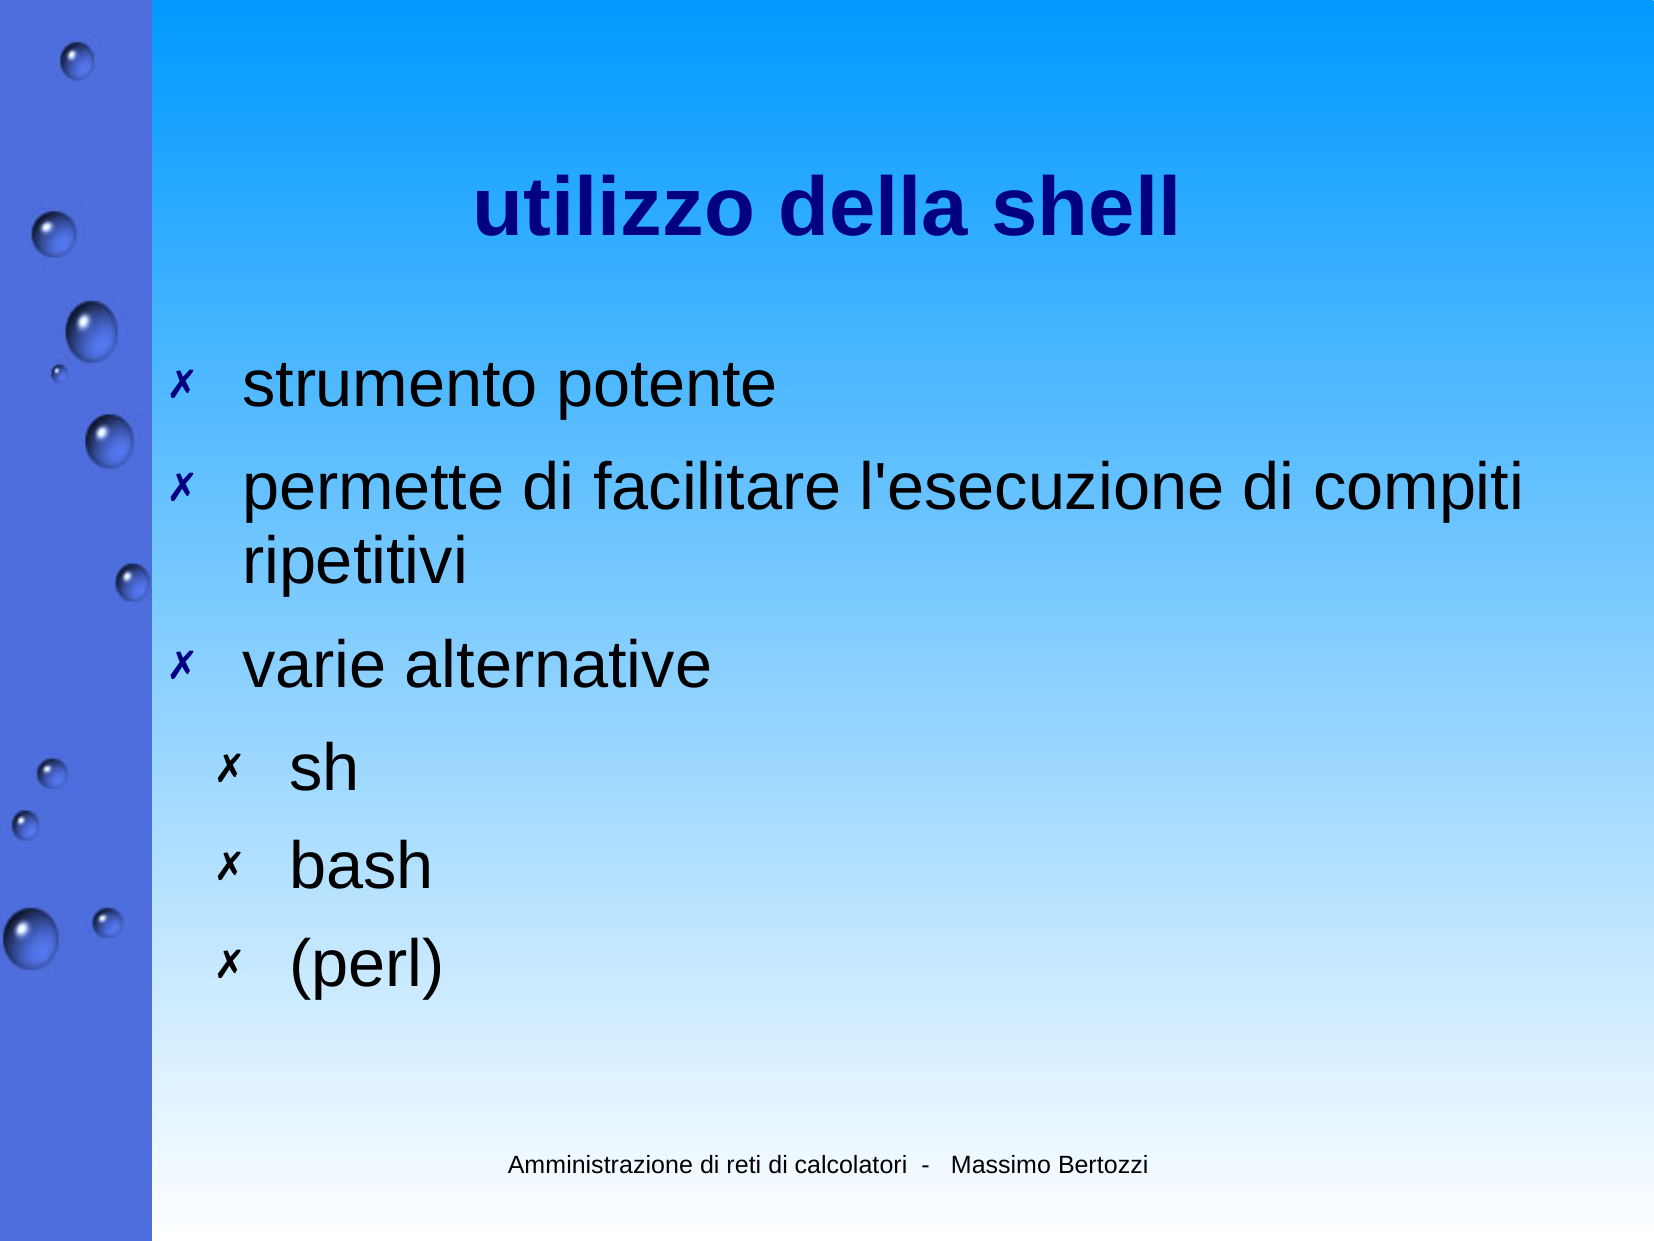

# utilizzo della shell
strumento potente
permette di facilitare l'esecuzione di compiti ripetitivi
varie alternative
sh
bash
(perl)